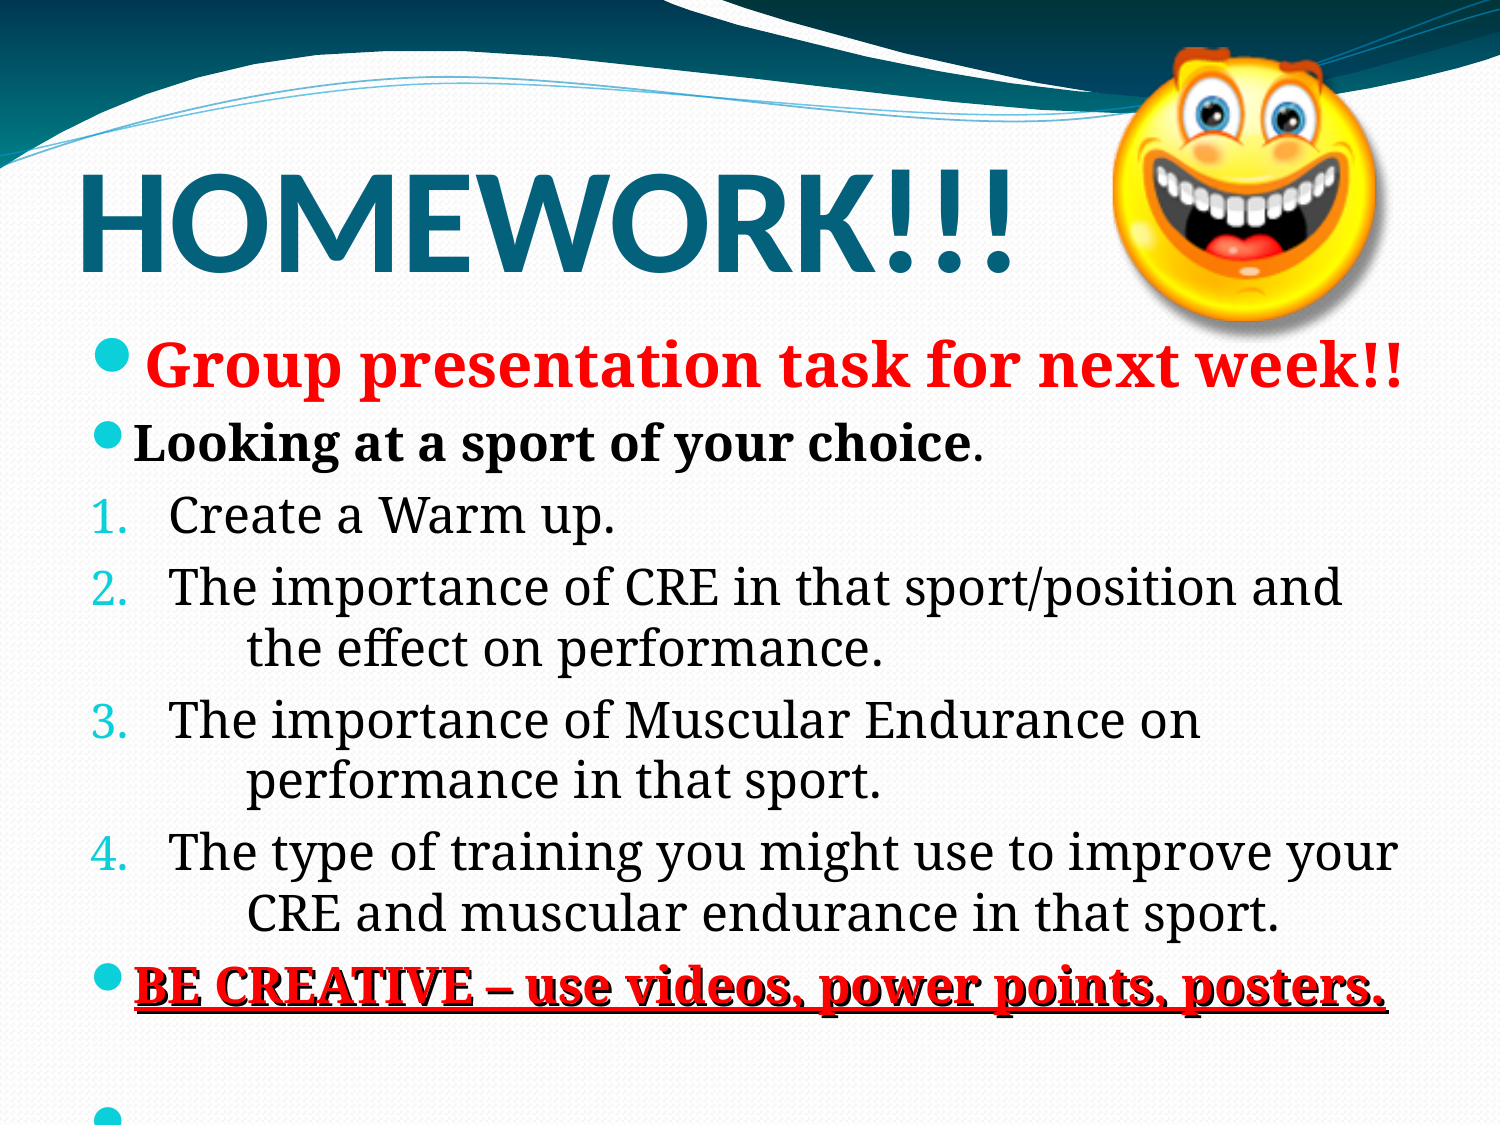

# HOMEWORK!!!
Group presentation task for next week!!
Looking at a sport of your choice.
Create a Warm up.
The importance of CRE in that sport/position and the effect on performance.
The importance of Muscular Endurance on performance in that sport.
The type of training you might use to improve your CRE and muscular endurance in that sport.
BE CREATIVE – use videos, power points, posters.